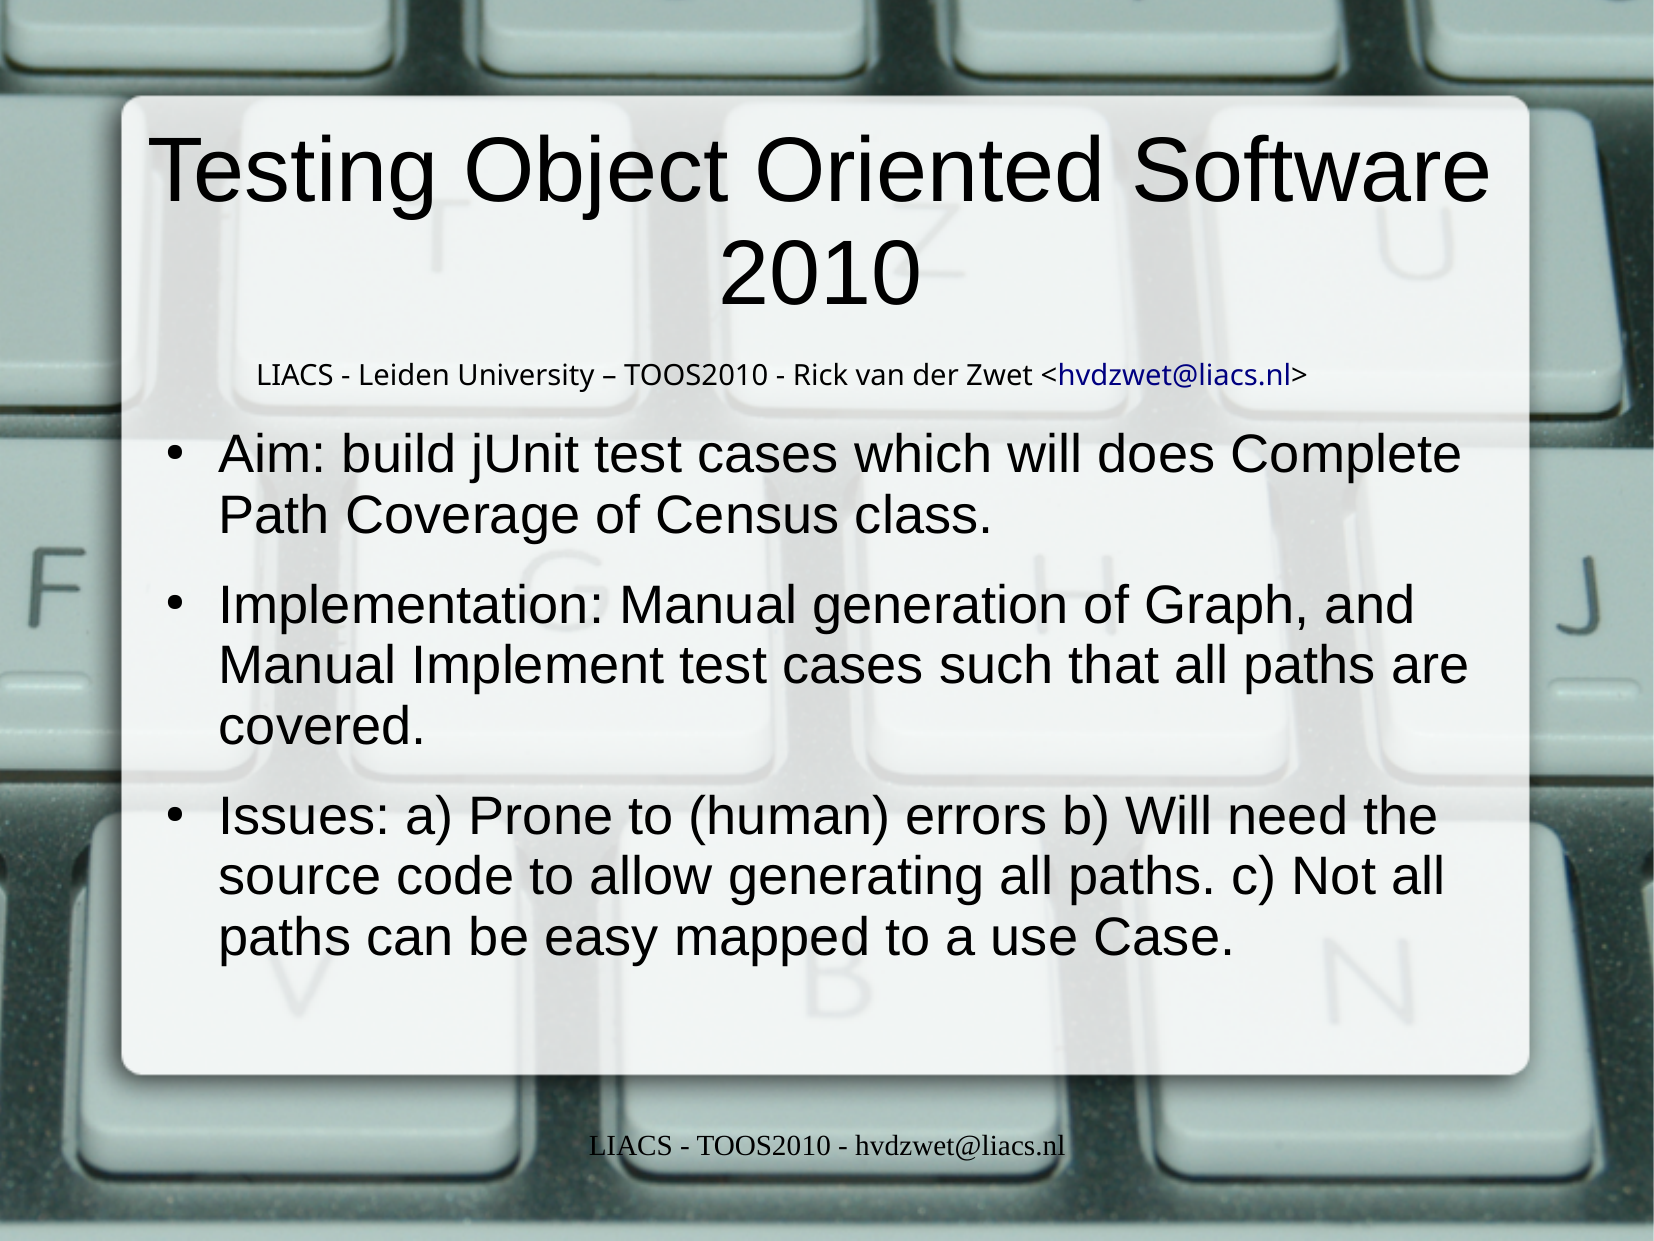

# Testing Object Oriented Software 2010
 LIACS - Leiden University – TOOS2010 - Rick van der Zwet <hvdzwet@liacs.nl>
Aim: build jUnit test cases which will does Complete Path Coverage of Census class.
Implementation: Manual generation of Graph, and Manual Implement test cases such that all paths are covered.
Issues: a) Prone to (human) errors b) Will need the source code to allow generating all paths. c) Not all paths can be easy mapped to a use Case.
LIACS - TOOS2010 - hvdzwet@liacs.nl